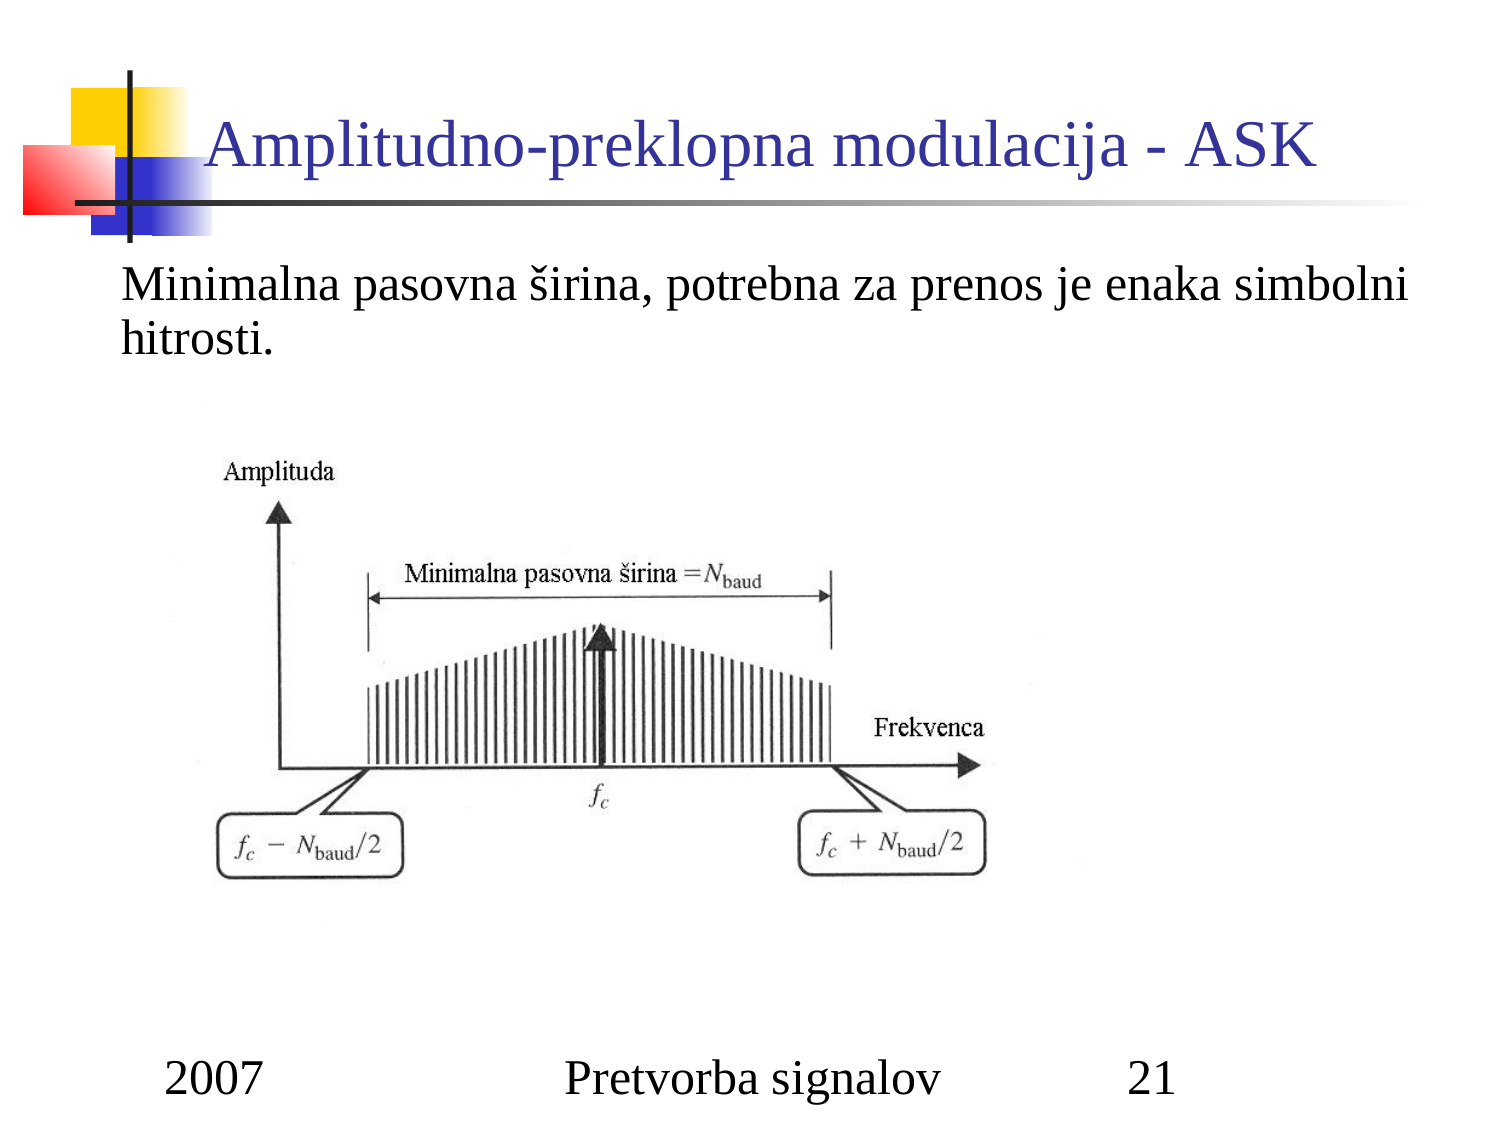

# Amplitudno-preklopna modulacija - ASK
	Minimalna pasovna širina, potrebna za prenos je enaka simbolni hitrosti.
2007
Pretvorba signalov
21